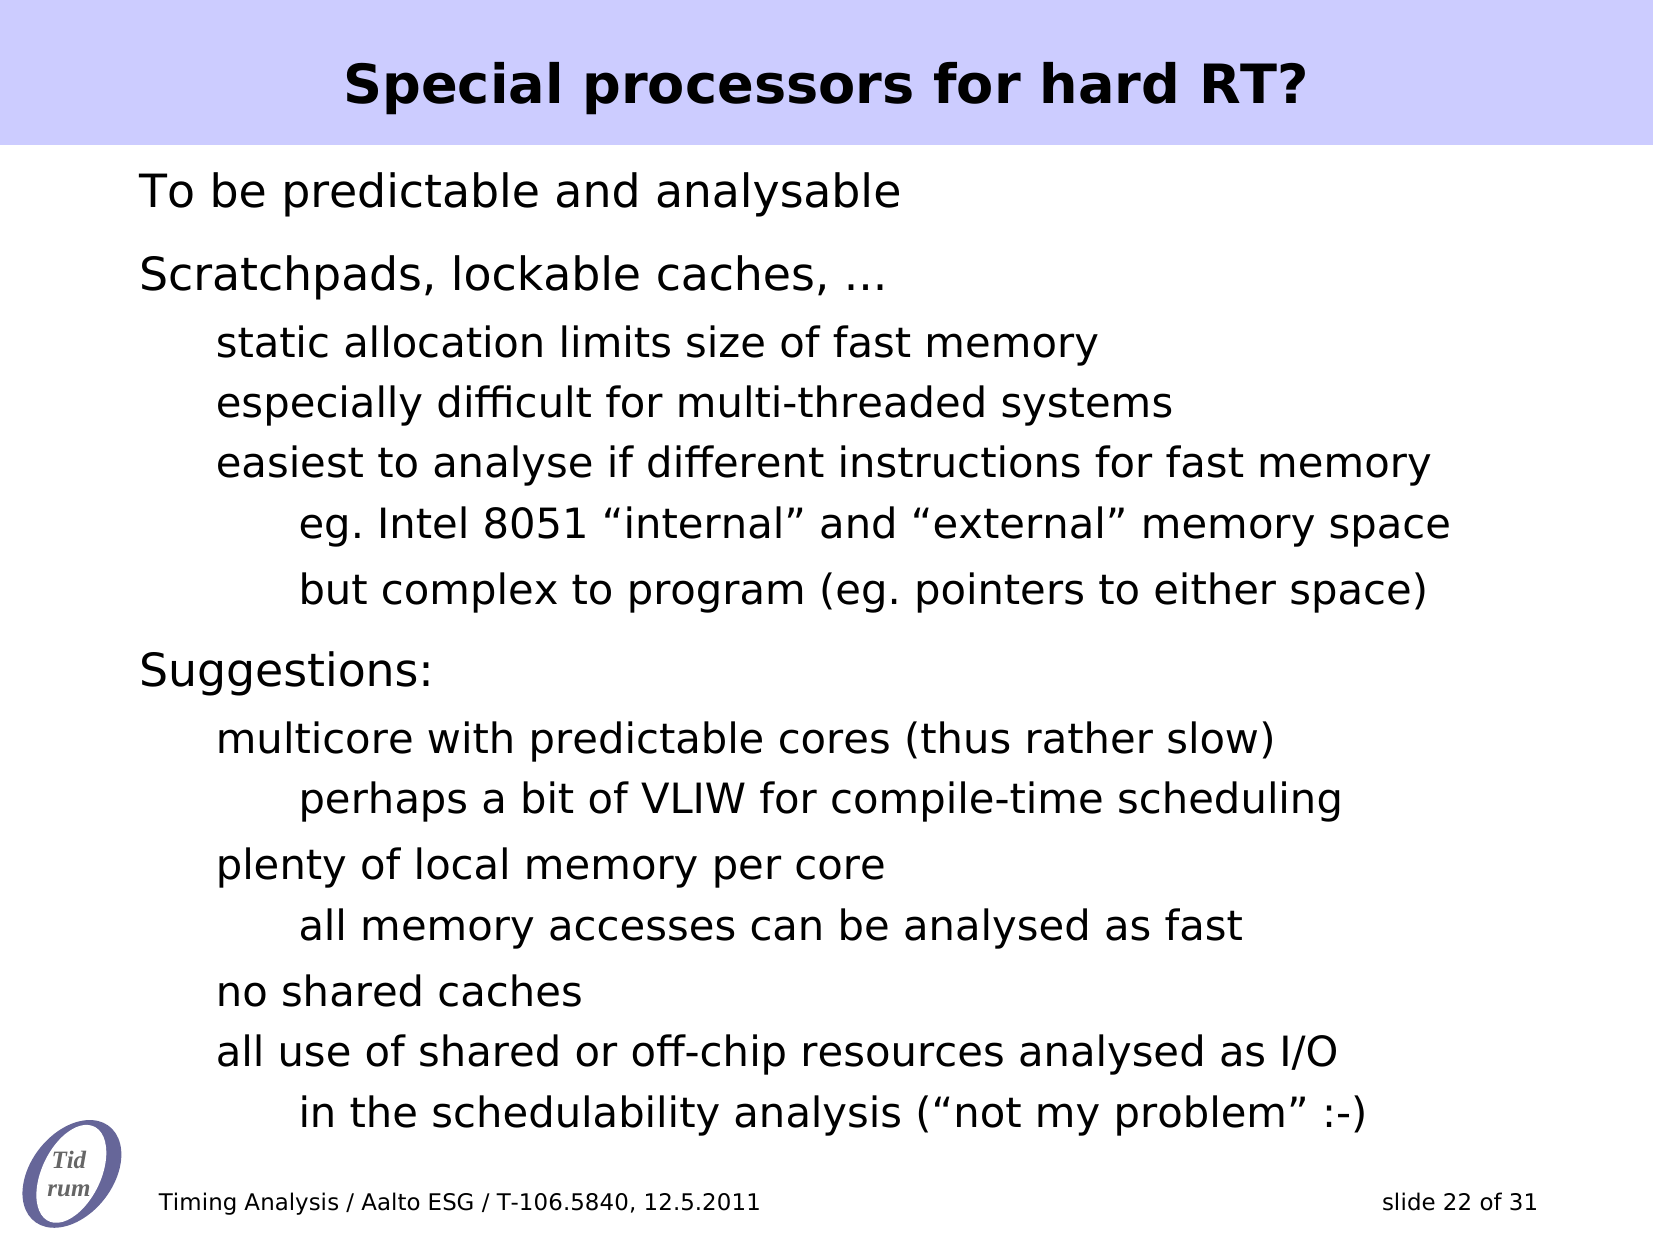

# Special processors for hard RT?
To be predictable and analysable
Scratchpads, lockable caches, ...
static allocation limits size of fast memory
especially difficult for multi-threaded systems
easiest to analyse if different instructions for fast memory
eg. Intel 8051 “internal” and “external” memory space
but complex to program (eg. pointers to either space)
Suggestions:
multicore with predictable cores (thus rather slow)
perhaps a bit of VLIW for compile-time scheduling
plenty of local memory per core
all memory accesses can be analysed as fast
no shared caches
all use of shared or off-chip resources analysed as I/O
in the schedulability analysis (“not my problem” :-)